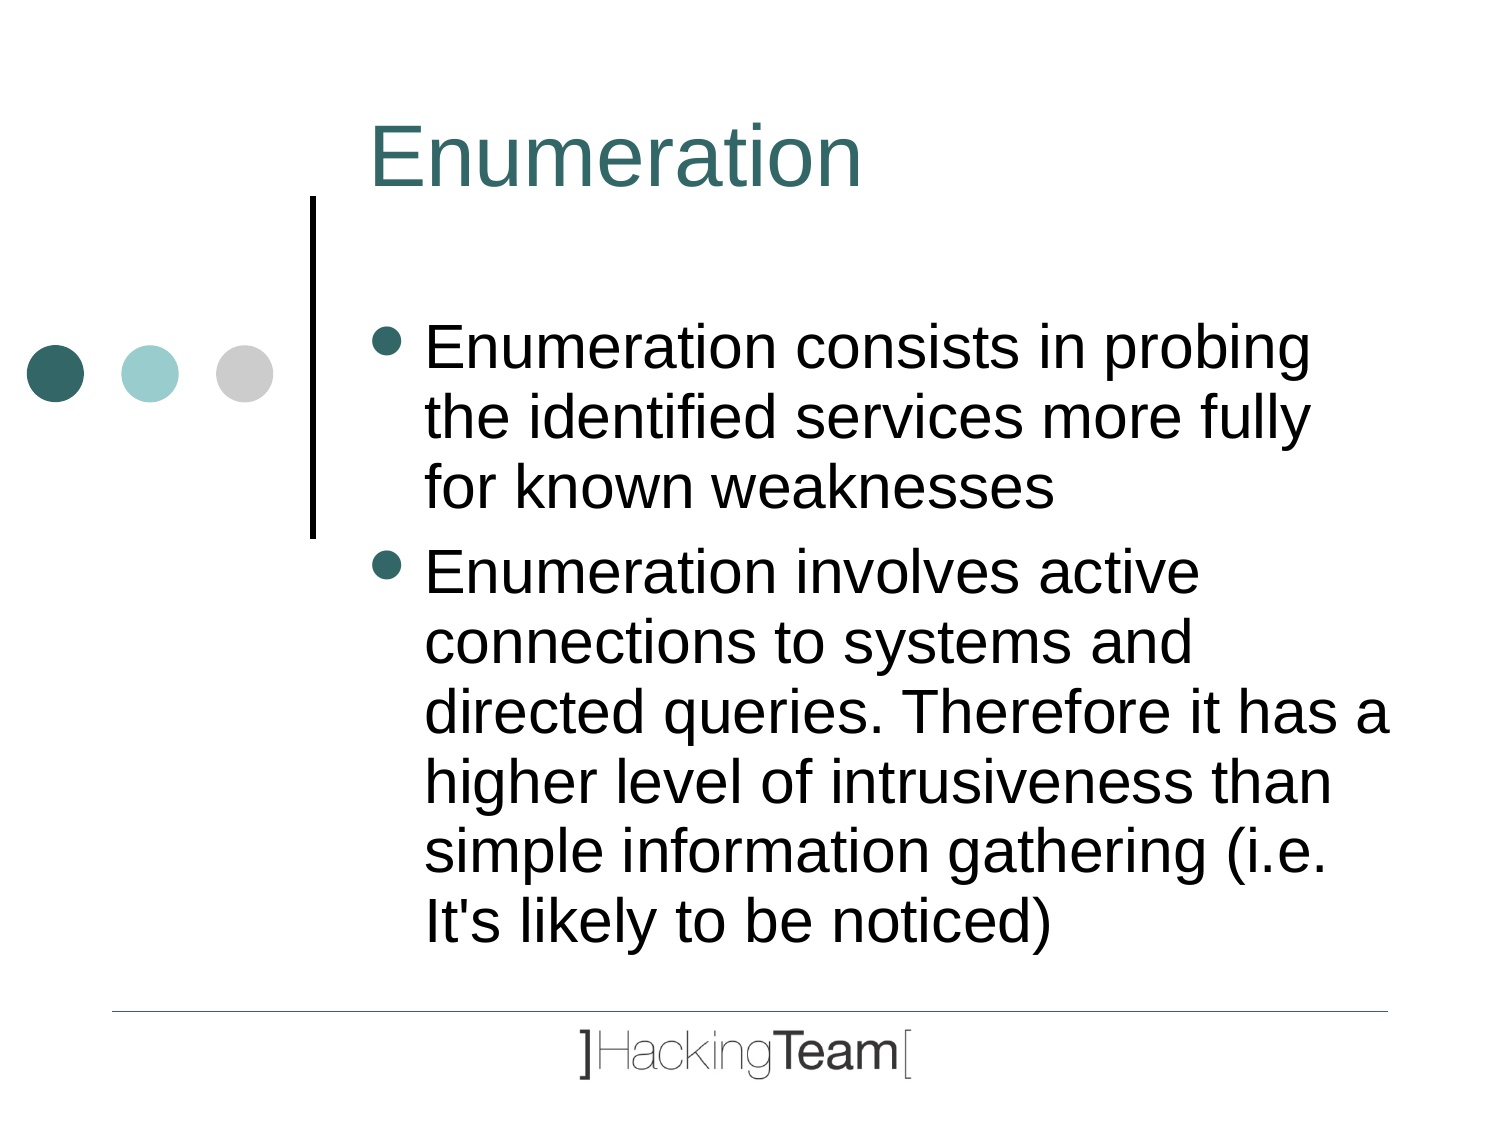

# Enumeration
Enumeration consists in probing the identified services more fully for known weaknesses
Enumeration involves active connections to systems and directed queries. Therefore it has a higher level of intrusiveness than simple information gathering (i.e. It's likely to be noticed)